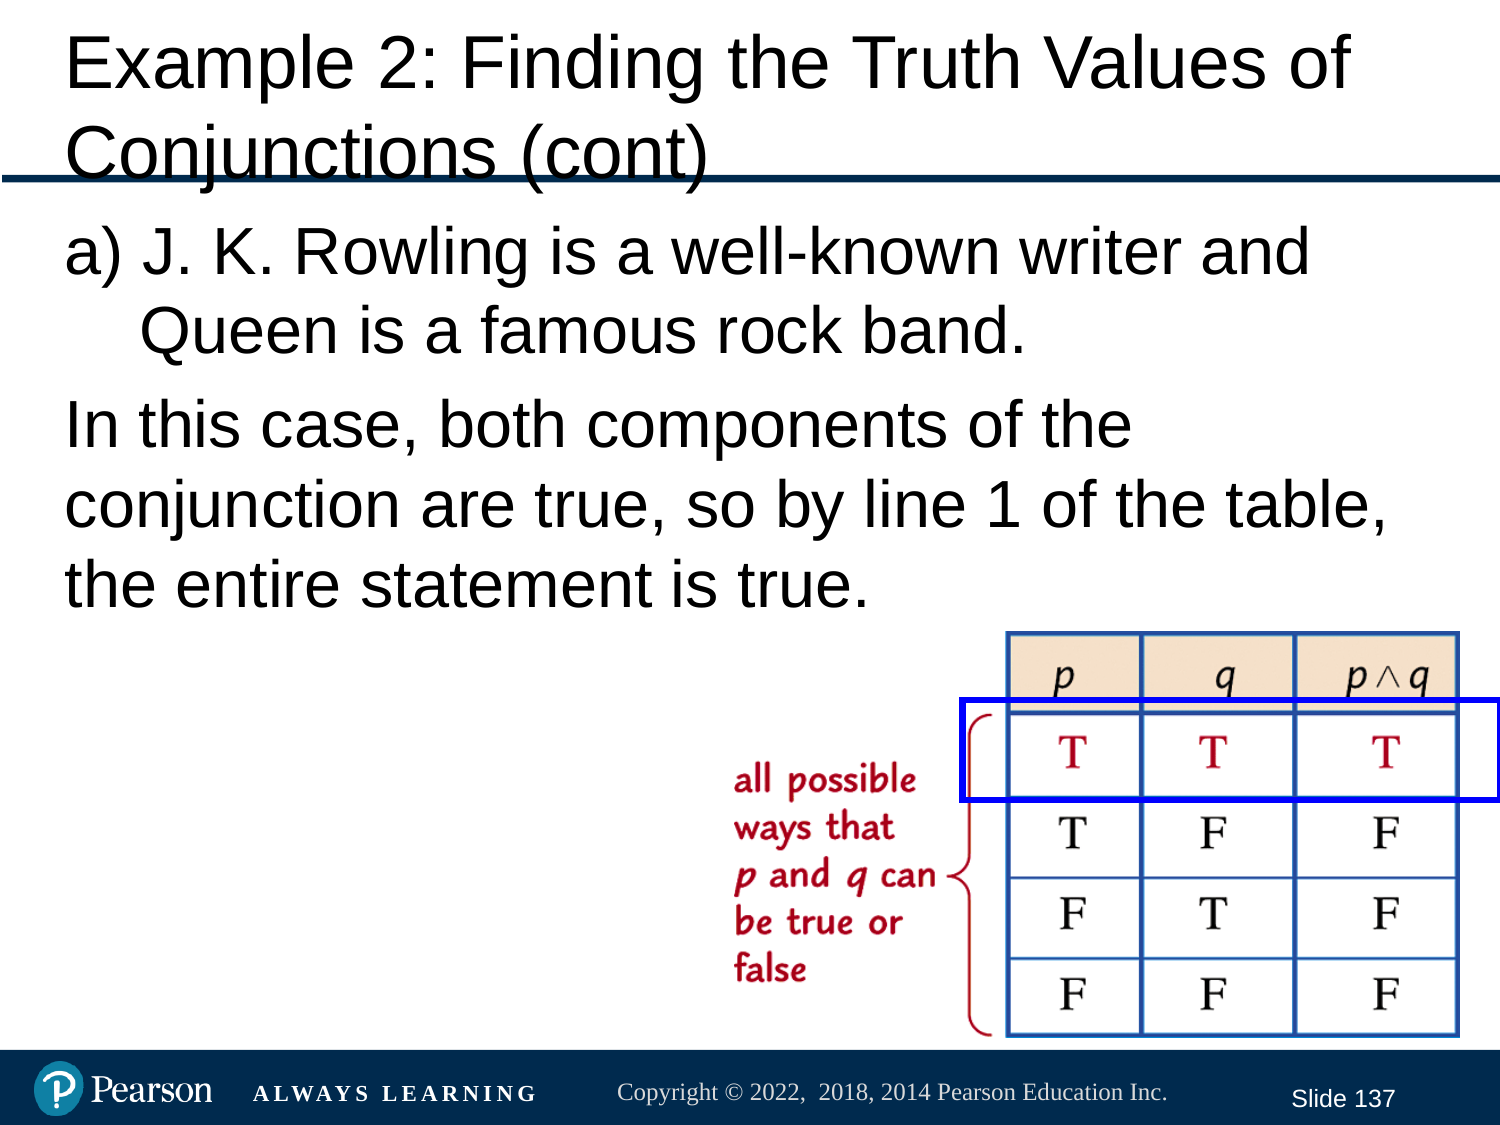

# Example 2: Finding the Truth Values of Conjunctions (cont)
a) J. K. Rowling is a well-known writer and Queen is a famous rock band.
In this case, both components of the conjunction are true, so by line 1 of the table, the entire statement is true.